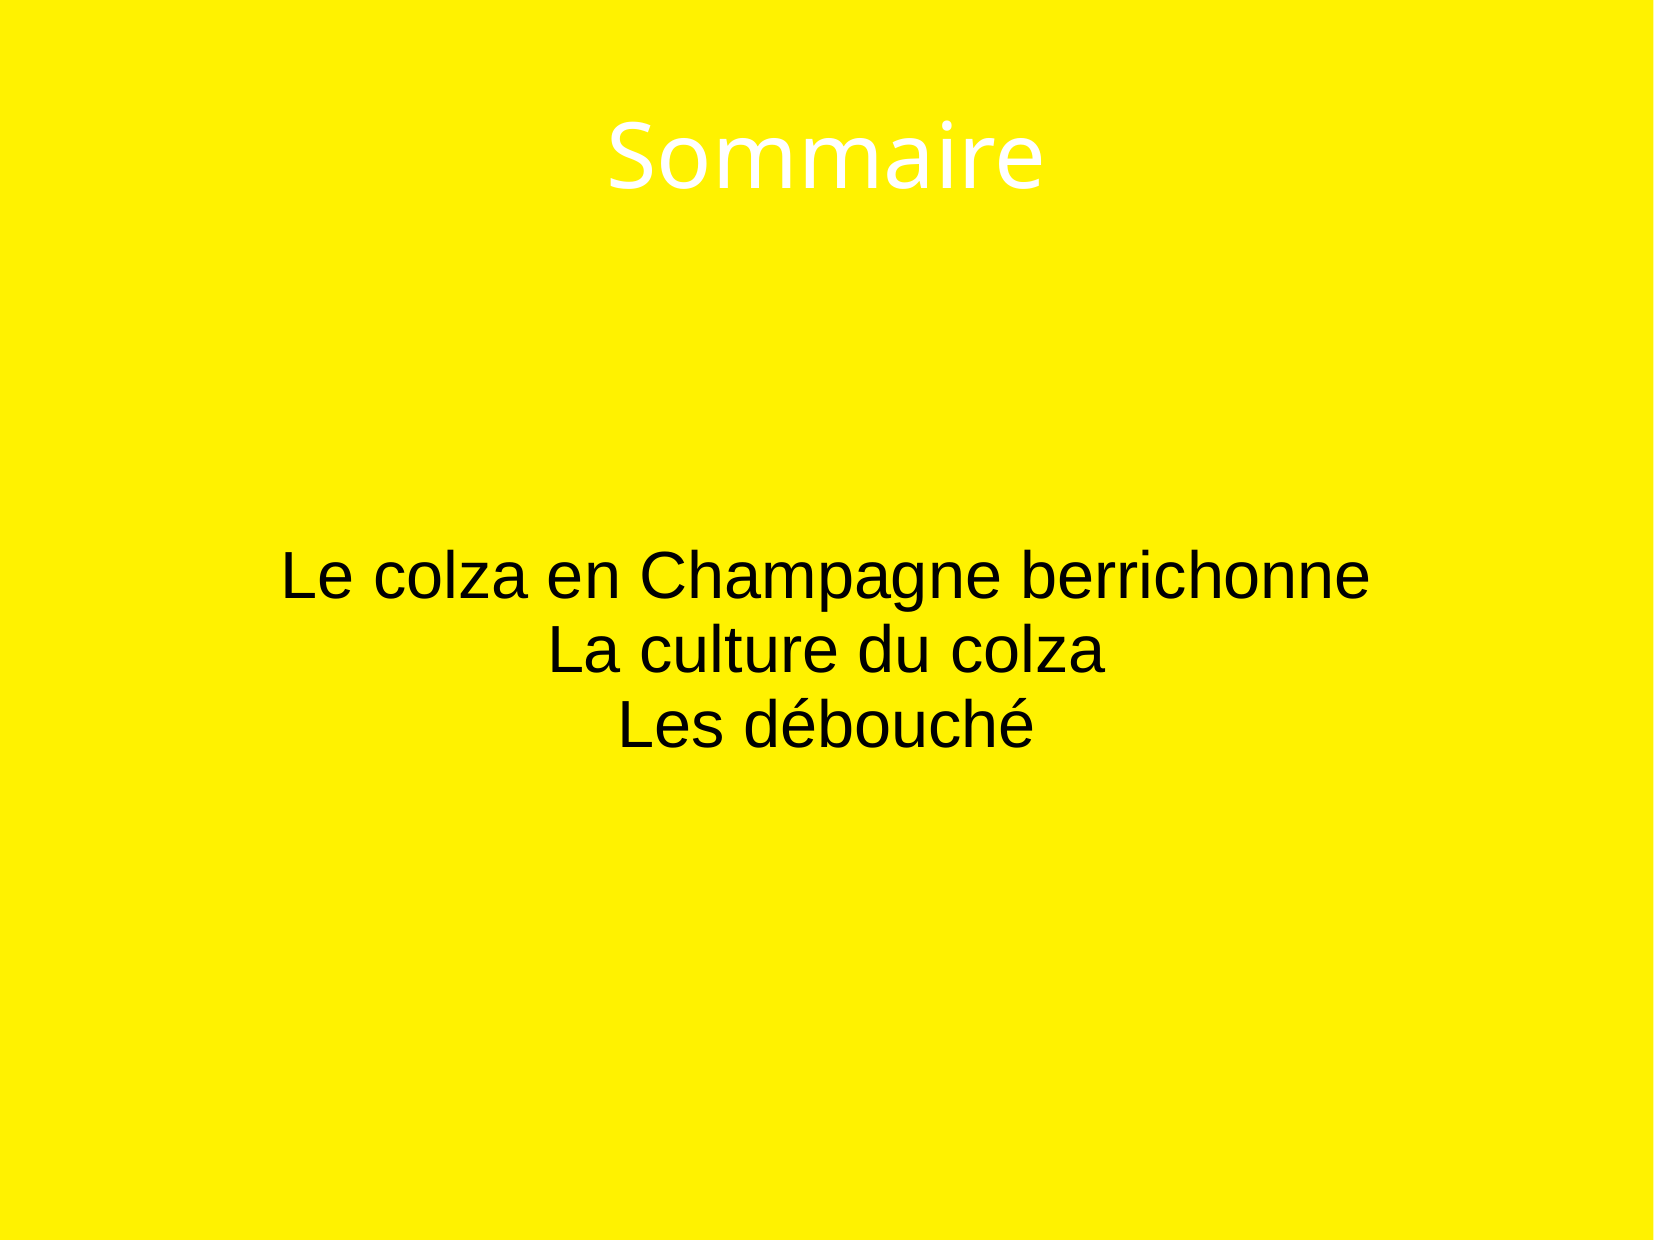

# Sommaire
Le colza en Champagne berrichonne
La culture du colza
Les débouché